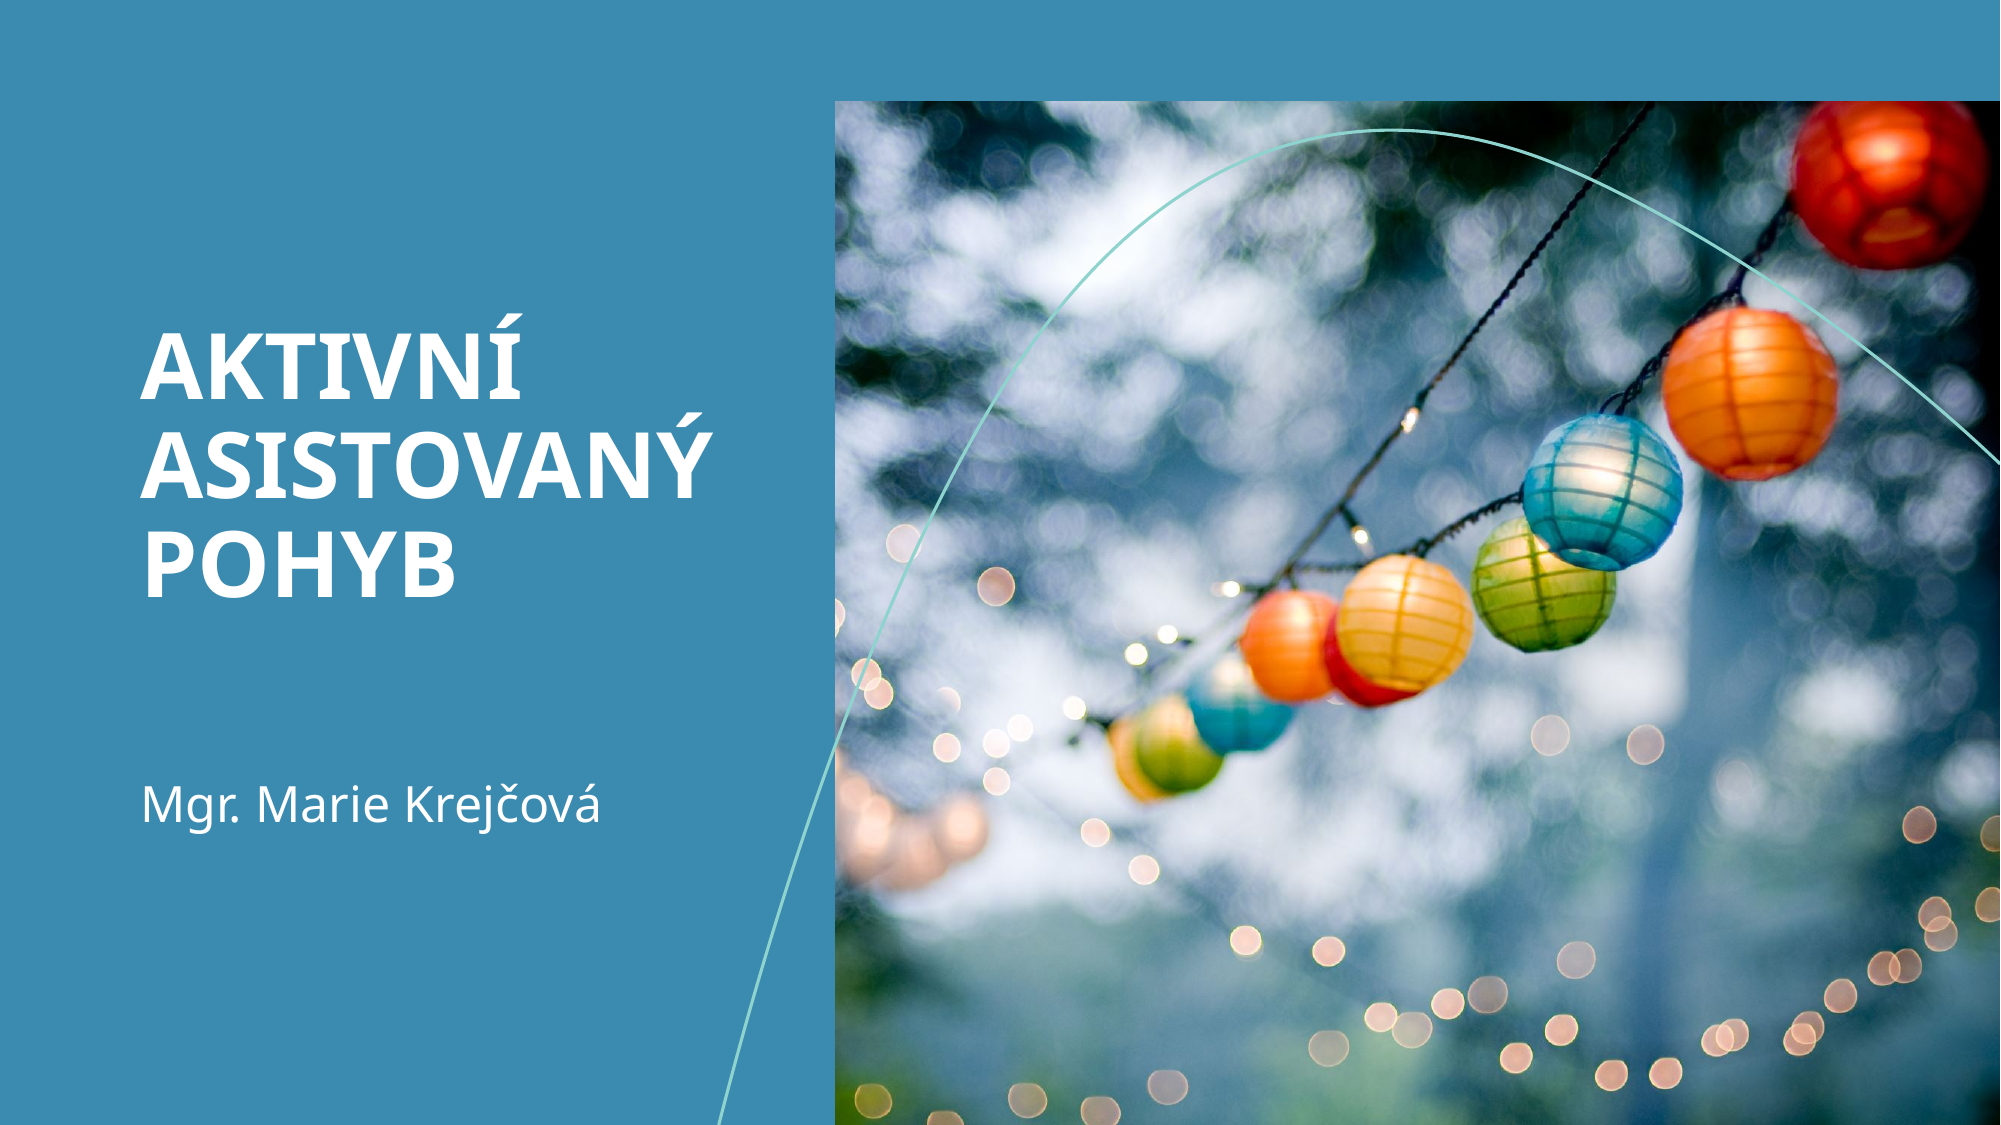

# AKTIVNÍ ASISTOVANÝ POHYB
Mgr. Marie Krejčová